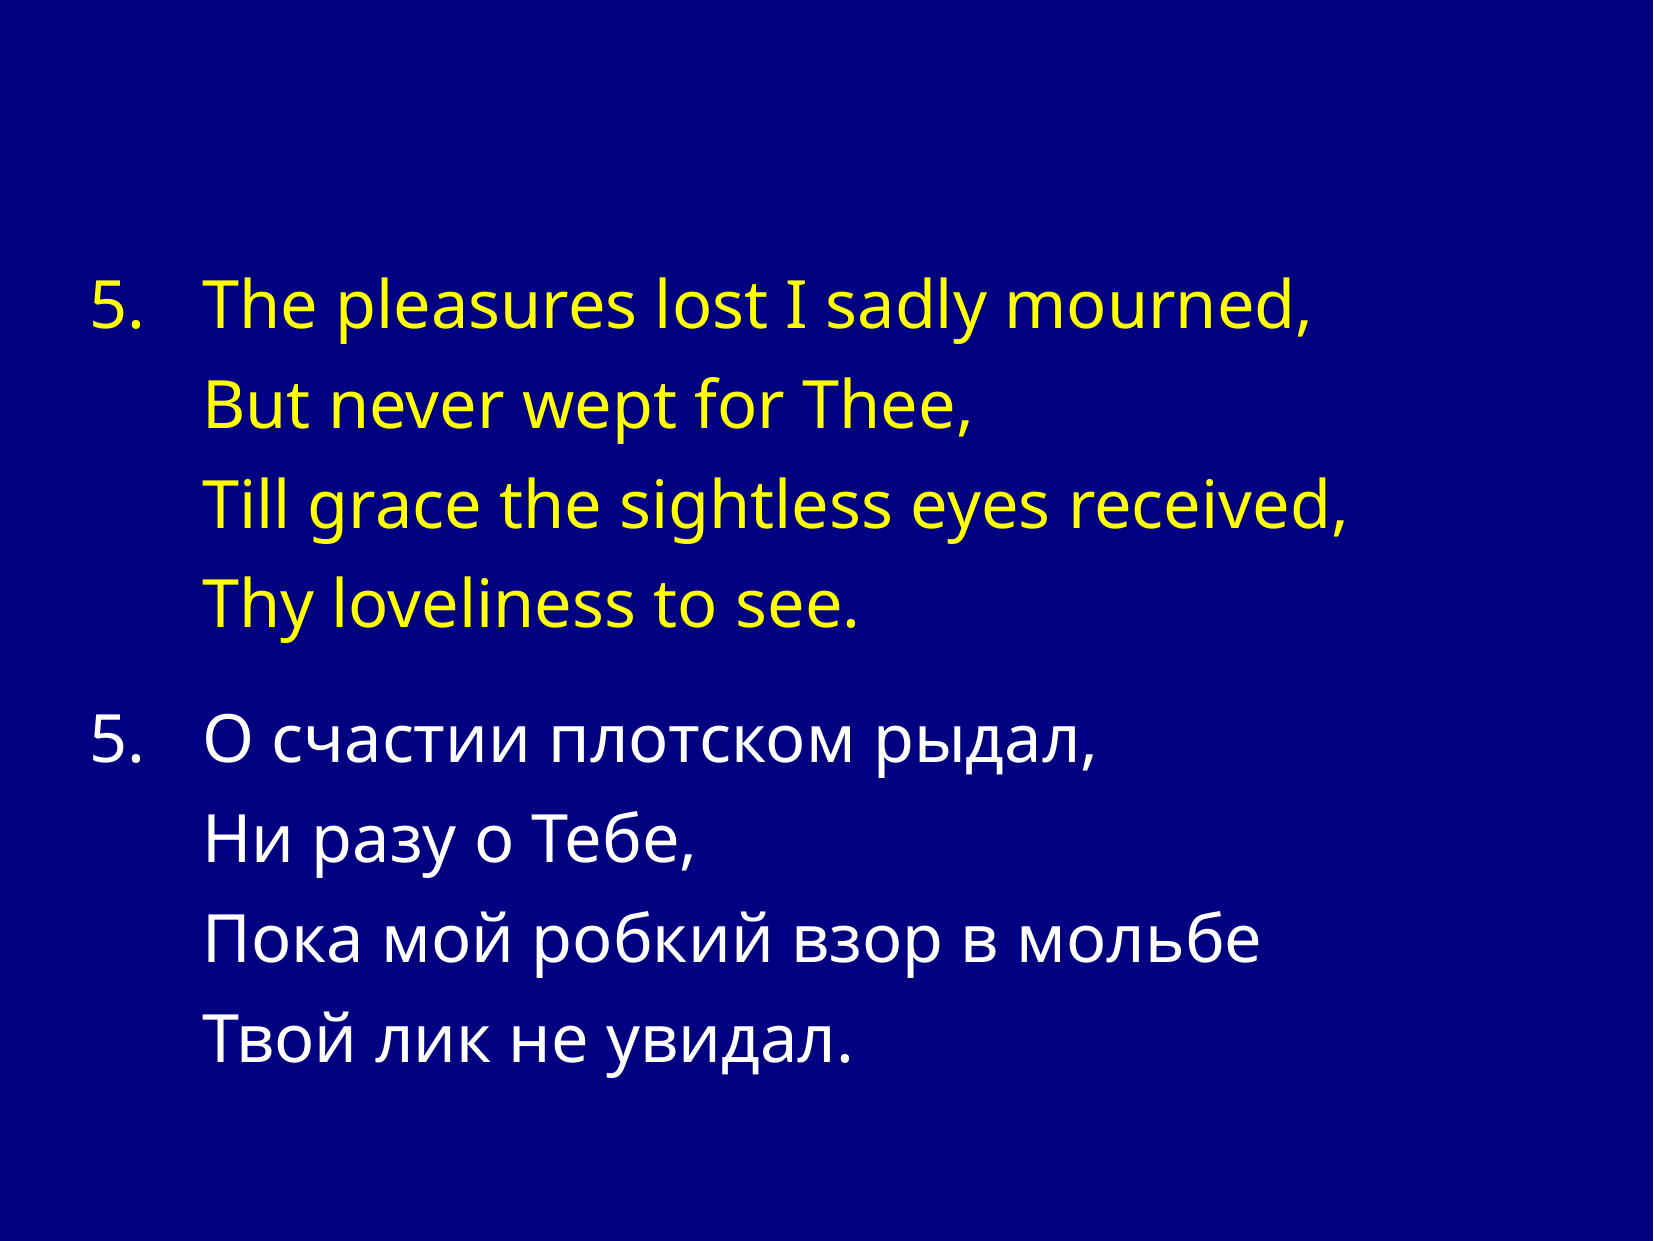

5.	The pleasures lost I sadly mourned,
	But never wept for Thee,
	Till grace the sightless eyes received,
	Thy loveliness to see.
5.	О счастии плотском рыдал,
	Ни разу о Тебе,
	Пока мой робкий взор в мольбе
	Твой лик не увидал.